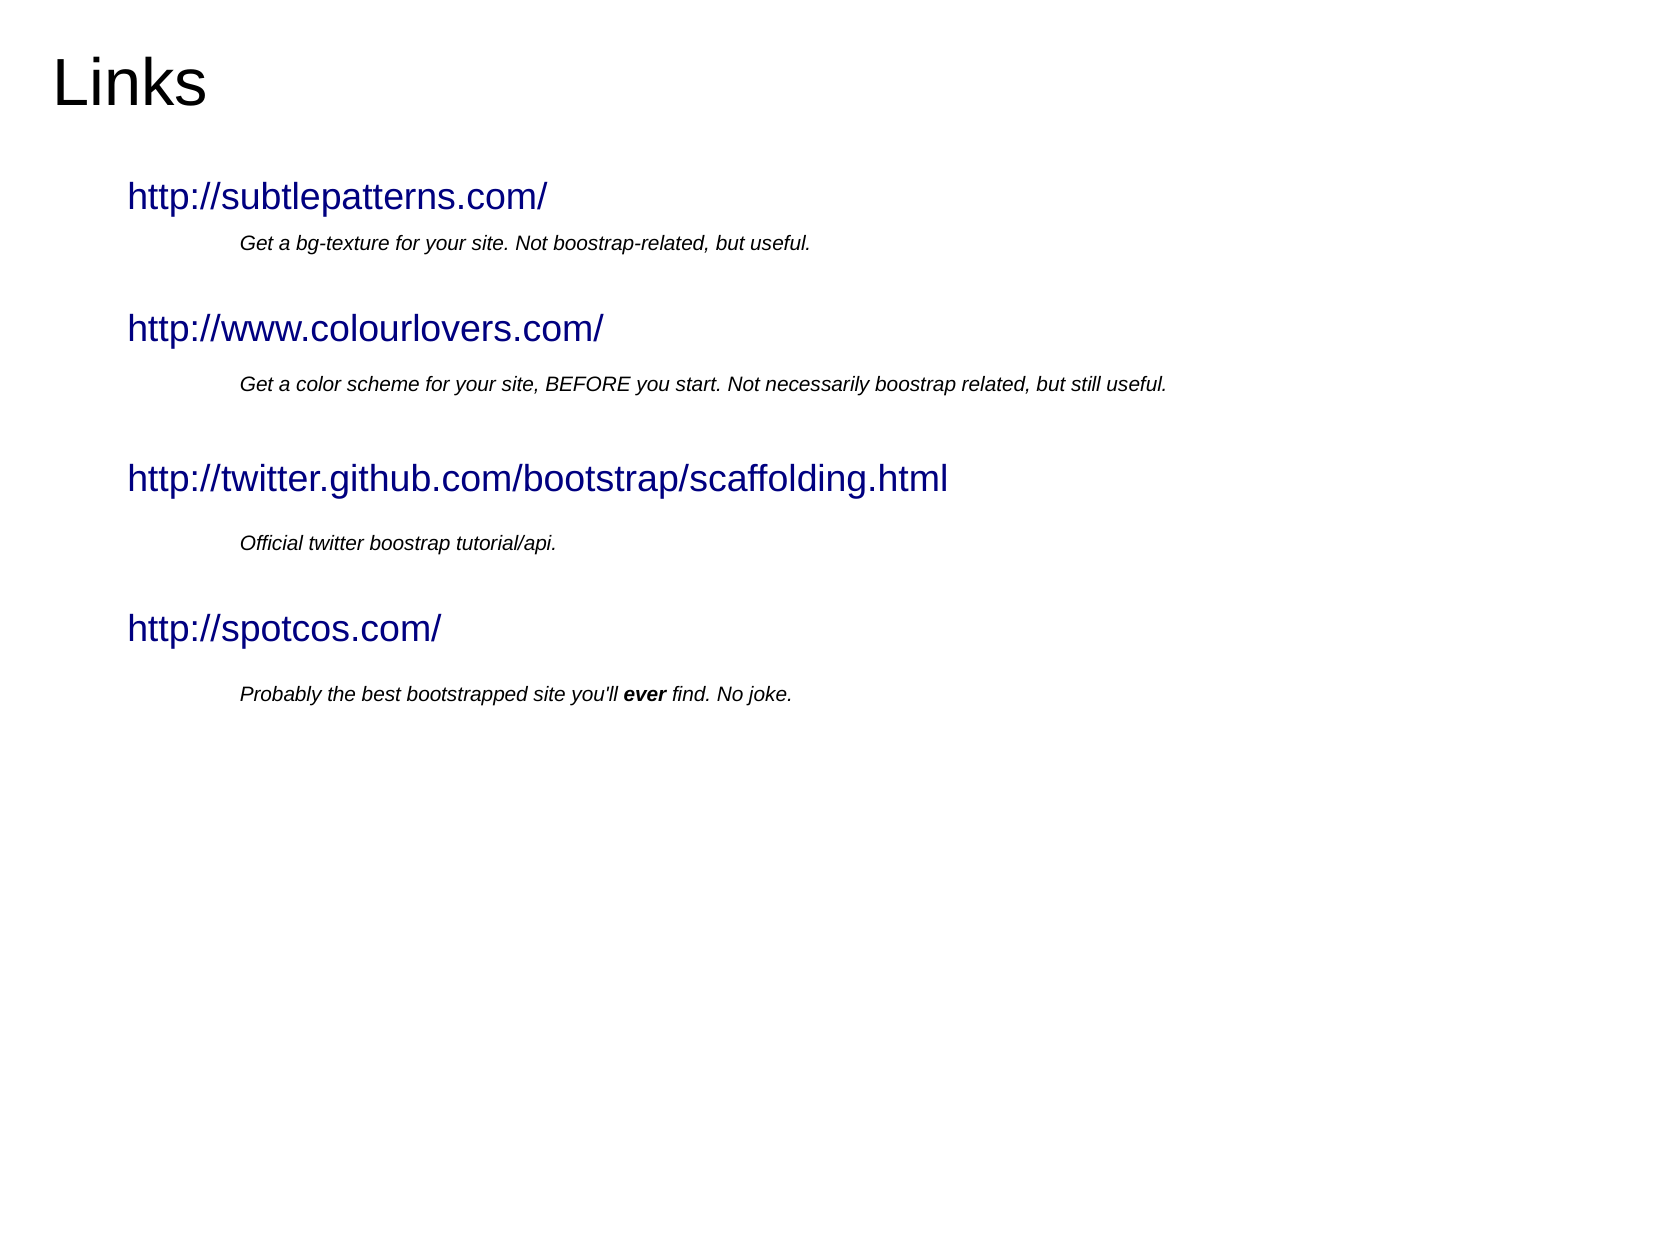

Links
http://subtlepatterns.com/
Get a bg-texture for your site. Not boostrap-related, but useful.
http://www.colourlovers.com/
Get a color scheme for your site, BEFORE you start. Not necessarily boostrap related, but still useful.
http://twitter.github.com/bootstrap/scaffolding.html
Official twitter boostrap tutorial/api.
http://spotcos.com/
Probably the best bootstrapped site you'll ever find. No joke.